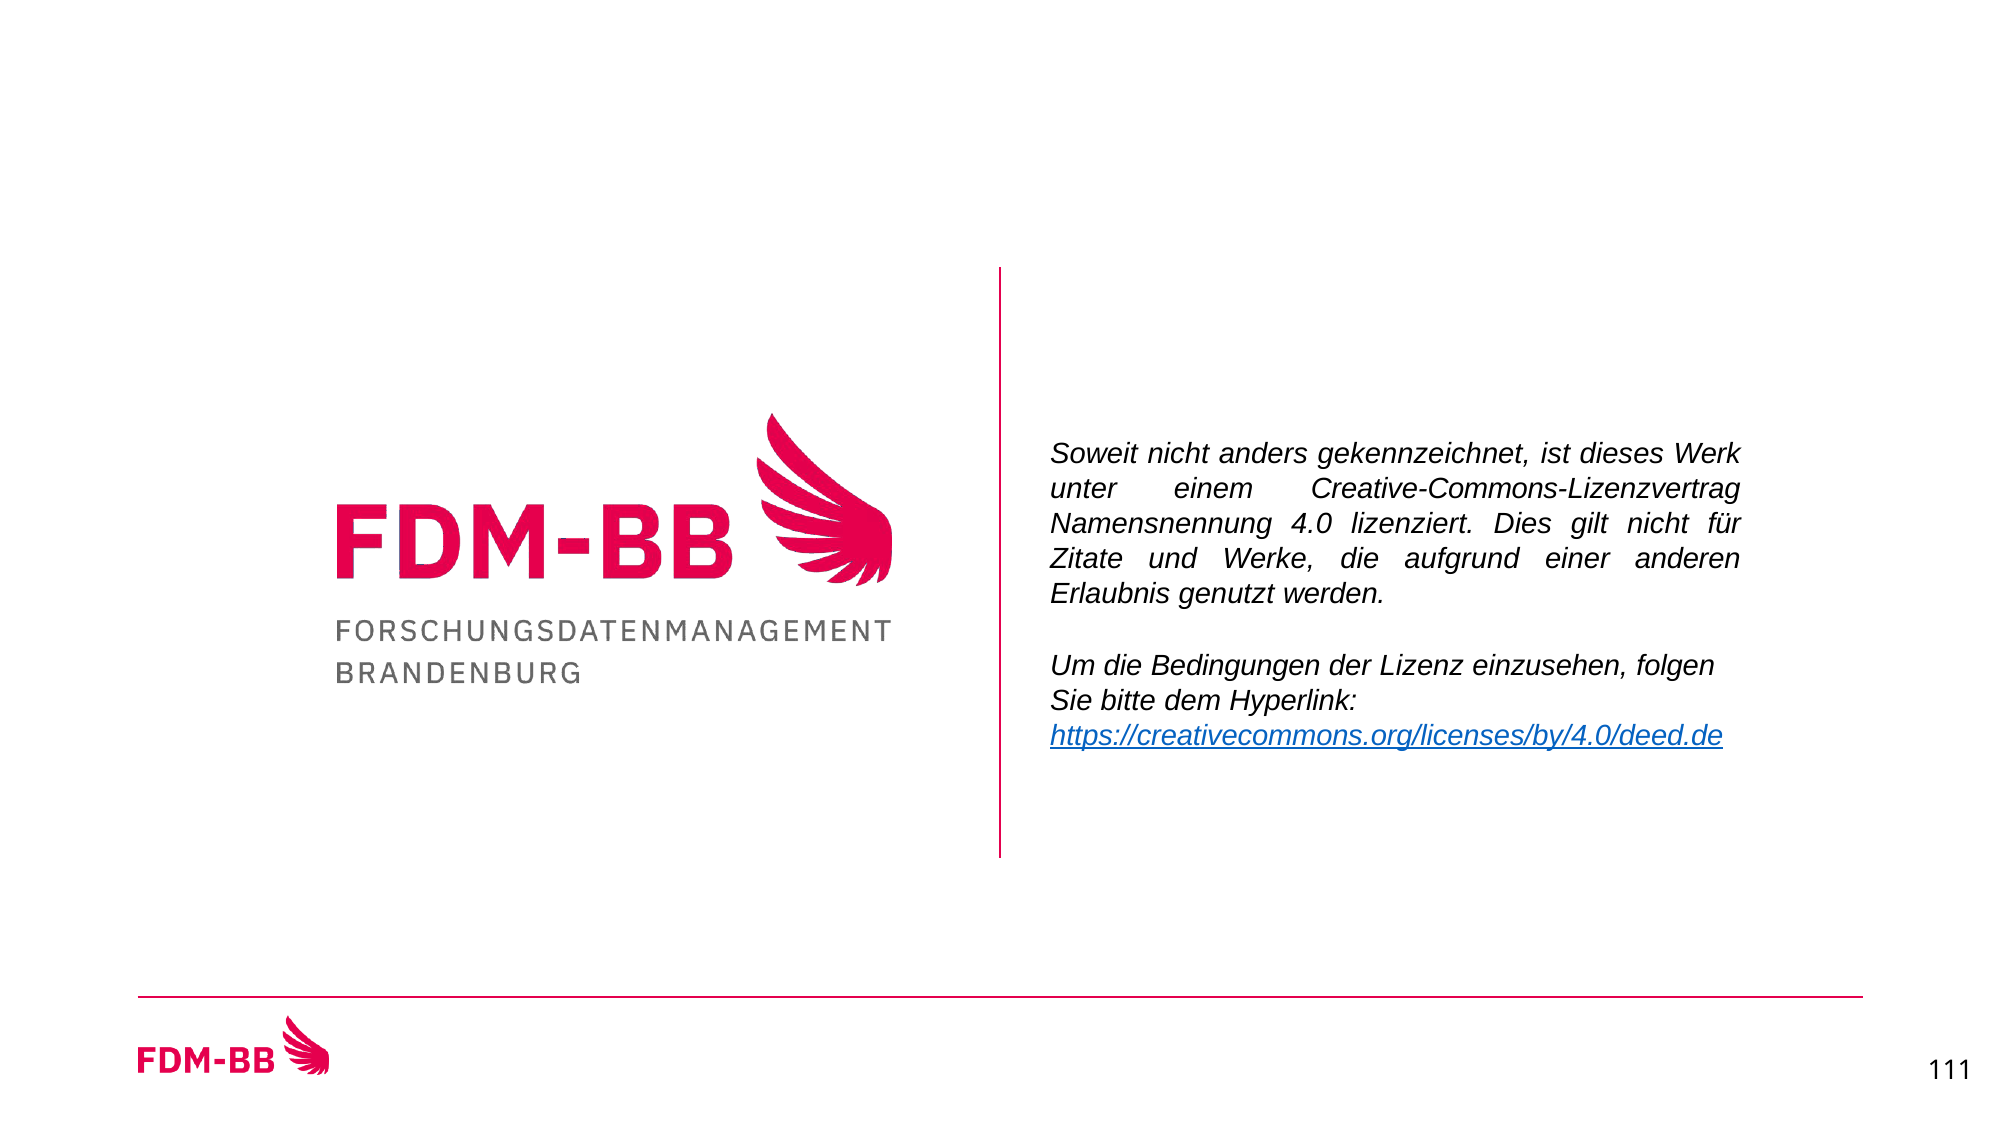

Soweit nicht anders gekennzeichnet, ist dieses Werk unter einem Creative-Commons-Lizenzvertrag Namensnennung 4.0 lizenziert. Dies gilt nicht für Zitate und Werke, die aufgrund einer anderen Erlaubnis genutzt werden.
Um die Bedingungen der Lizenz einzusehen, folgen Sie bitte dem Hyperlink: https://creativecommons.org/licenses/by/4.0/deed.de
111